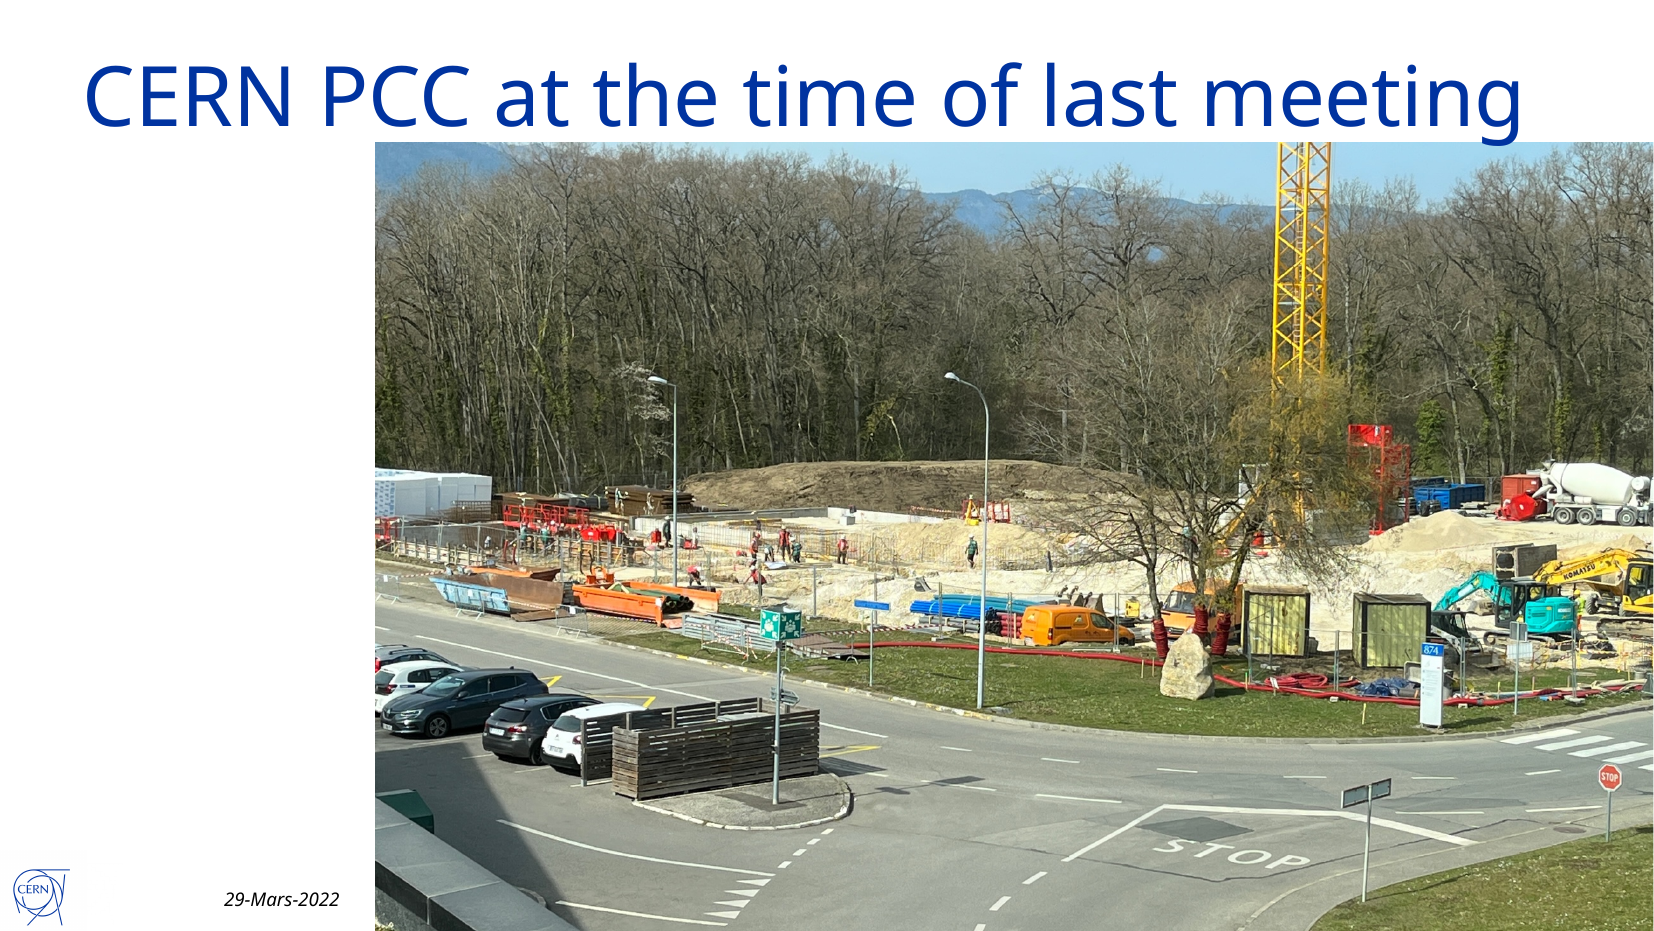

# CERN PCC at the time of last meeting
29-Mars-2022